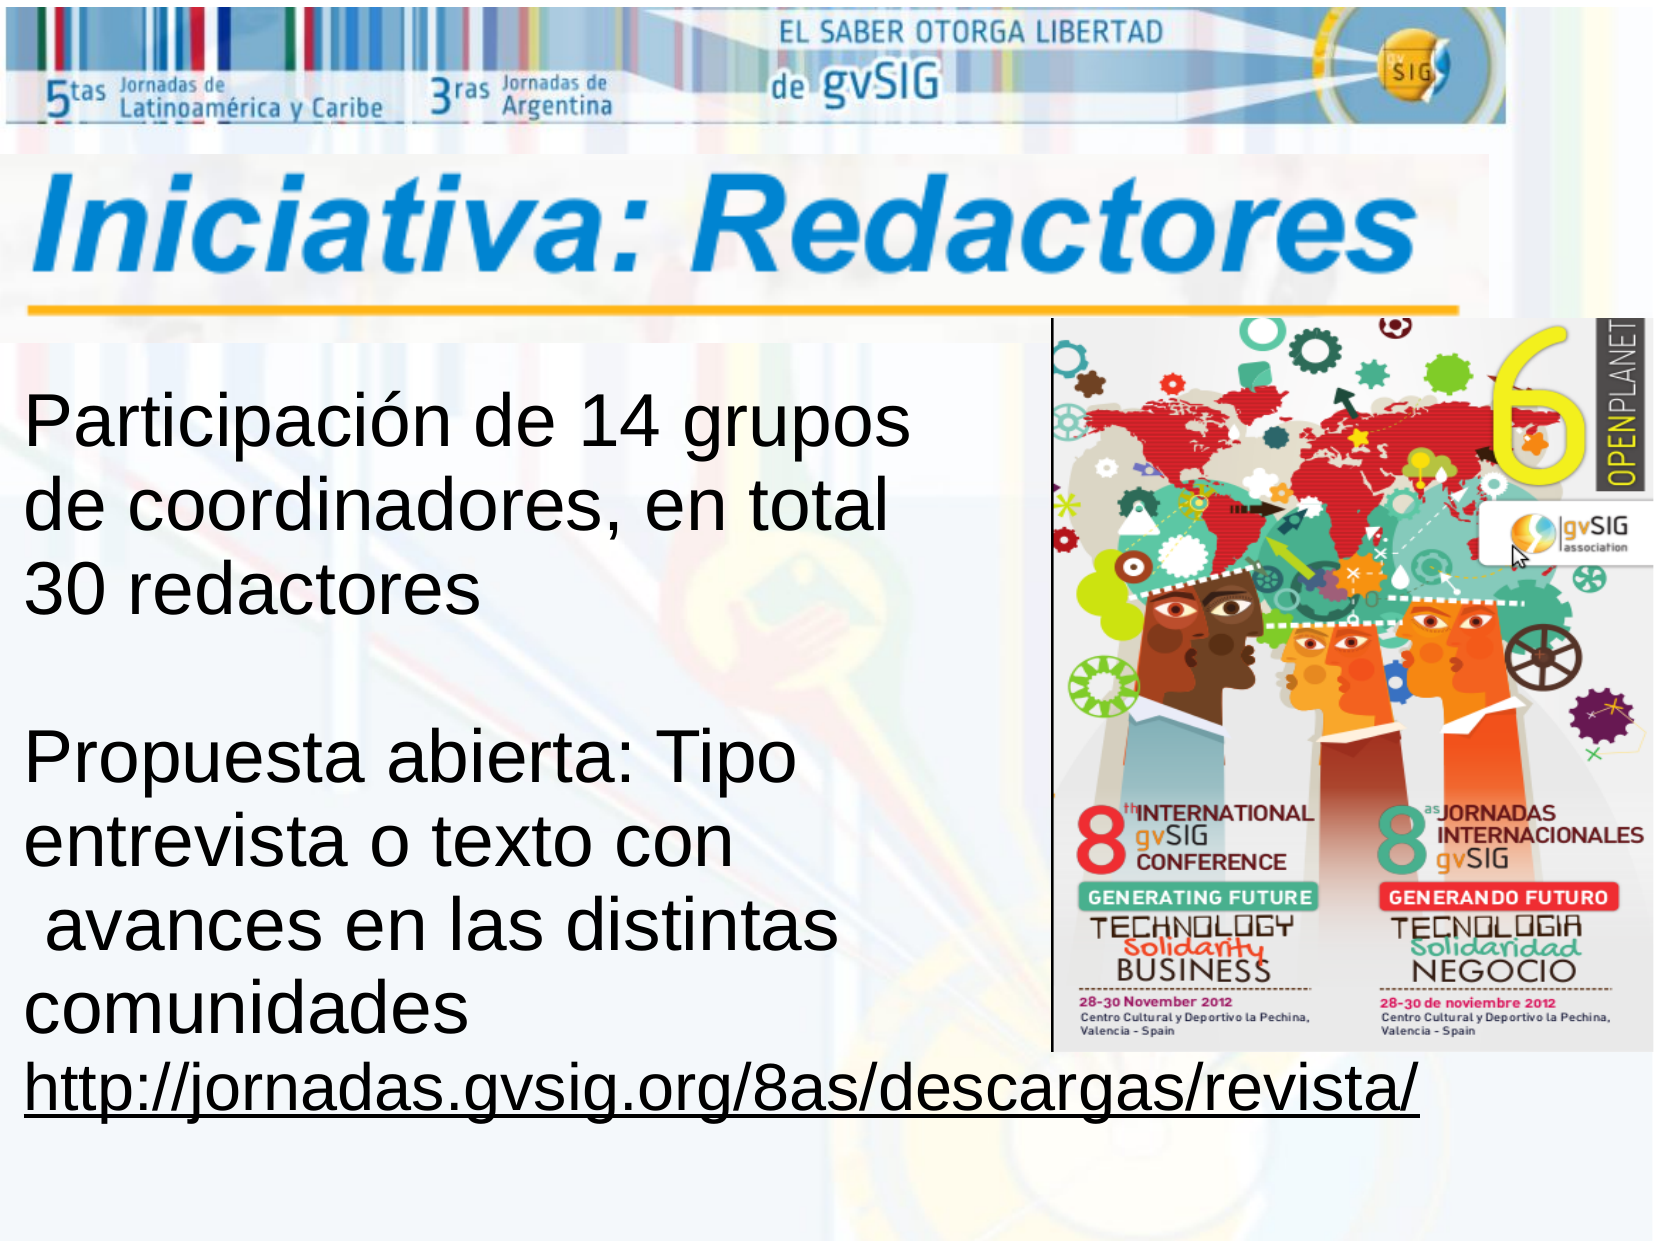

# Participación de 14 grupos de coordinadores, en total 30 redactores Propuesta abierta: Tipo entrevista o texto con avances en las distintas comunidades http://jornadas.gvsig.org/8as/descargas/revista/